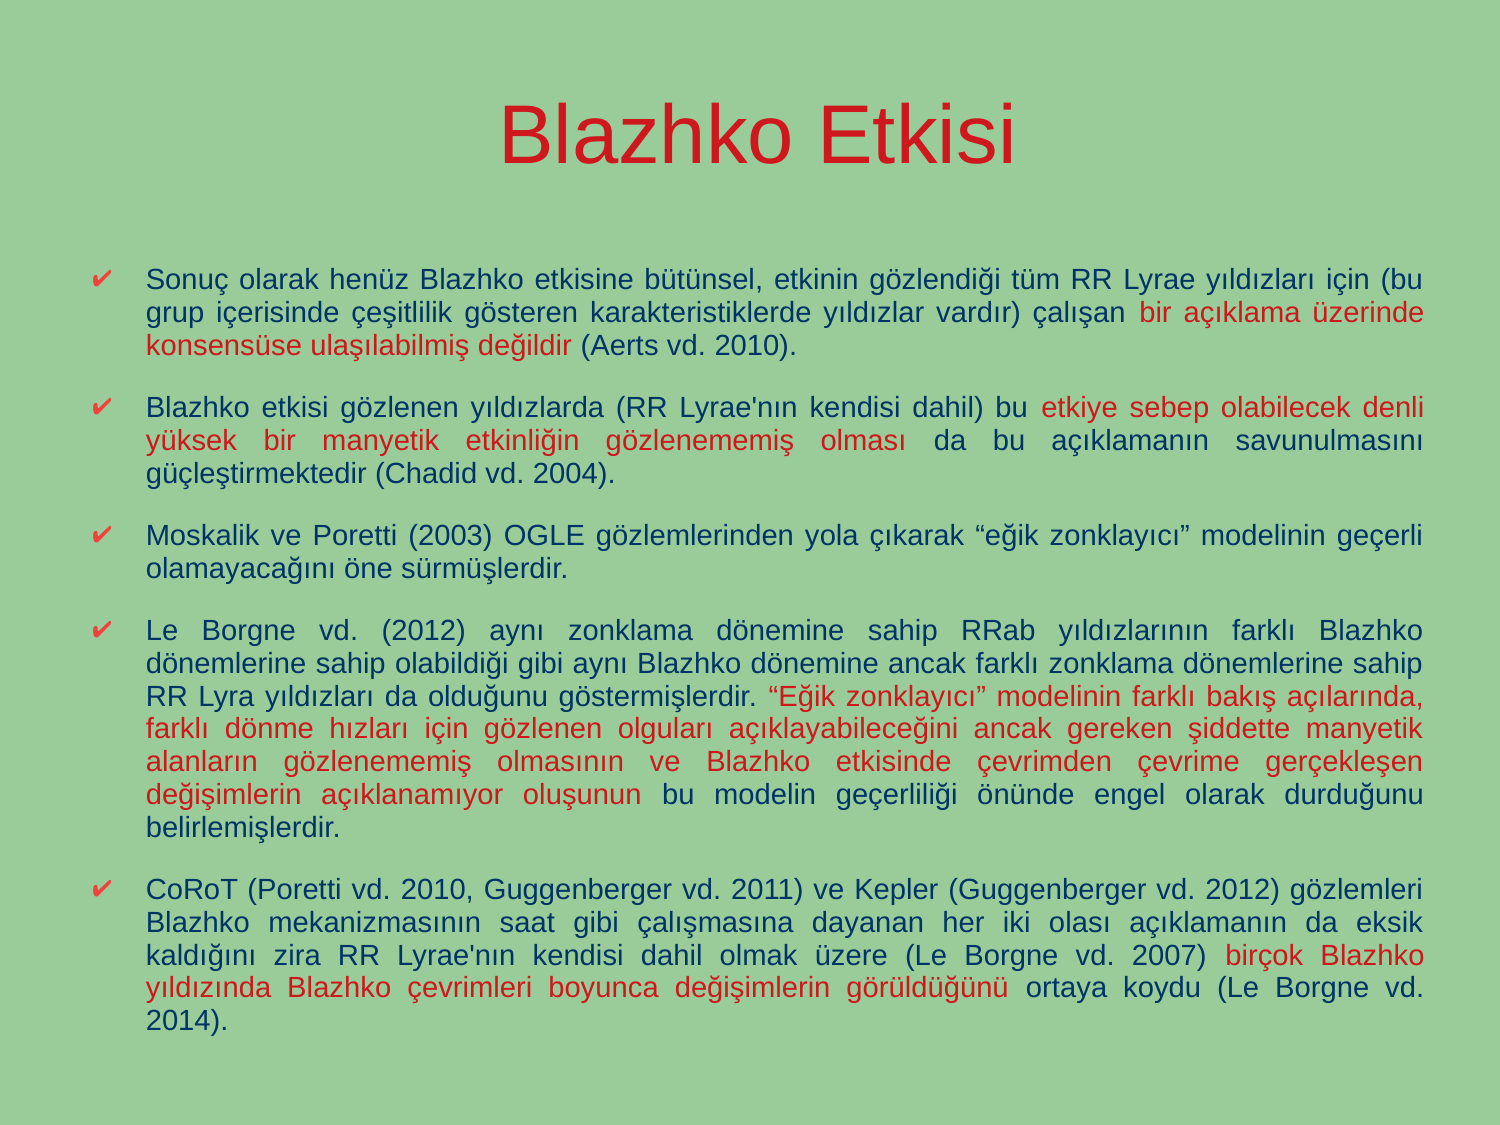

# Blazhko Etkisi
Sonuç olarak henüz Blazhko etkisine bütünsel, etkinin gözlendiği tüm RR Lyrae yıldızları için (bu grup içerisinde çeşitlilik gösteren karakteristiklerde yıldızlar vardır) çalışan bir açıklama üzerinde konsensüse ulaşılabilmiş değildir (Aerts vd. 2010).
Blazhko etkisi gözlenen yıldızlarda (RR Lyrae'nın kendisi dahil) bu etkiye sebep olabilecek denli yüksek bir manyetik etkinliğin gözlenememiş olması da bu açıklamanın savunulmasını güçleştirmektedir (Chadid vd. 2004).
Moskalik ve Poretti (2003) OGLE gözlemlerinden yola çıkarak “eğik zonklayıcı” modelinin geçerli olamayacağını öne sürmüşlerdir.
Le Borgne vd. (2012) aynı zonklama dönemine sahip RRab yıldızlarının farklı Blazhko dönemlerine sahip olabildiği gibi aynı Blazhko dönemine ancak farklı zonklama dönemlerine sahip RR Lyra yıldızları da olduğunu göstermişlerdir. “Eğik zonklayıcı” modelinin farklı bakış açılarında, farklı dönme hızları için gözlenen olguları açıklayabileceğini ancak gereken şiddette manyetik alanların gözlenememiş olmasının ve Blazhko etkisinde çevrimden çevrime gerçekleşen değişimlerin açıklanamıyor oluşunun bu modelin geçerliliği önünde engel olarak durduğunu belirlemişlerdir.
CoRoT (Poretti vd. 2010, Guggenberger vd. 2011) ve Kepler (Guggenberger vd. 2012) gözlemleri Blazhko mekanizmasının saat gibi çalışmasına dayanan her iki olası açıklamanın da eksik kaldığını zira RR Lyrae'nın kendisi dahil olmak üzere (Le Borgne vd. 2007) birçok Blazhko yıldızında Blazhko çevrimleri boyunca değişimlerin görüldüğünü ortaya koydu (Le Borgne vd. 2014).